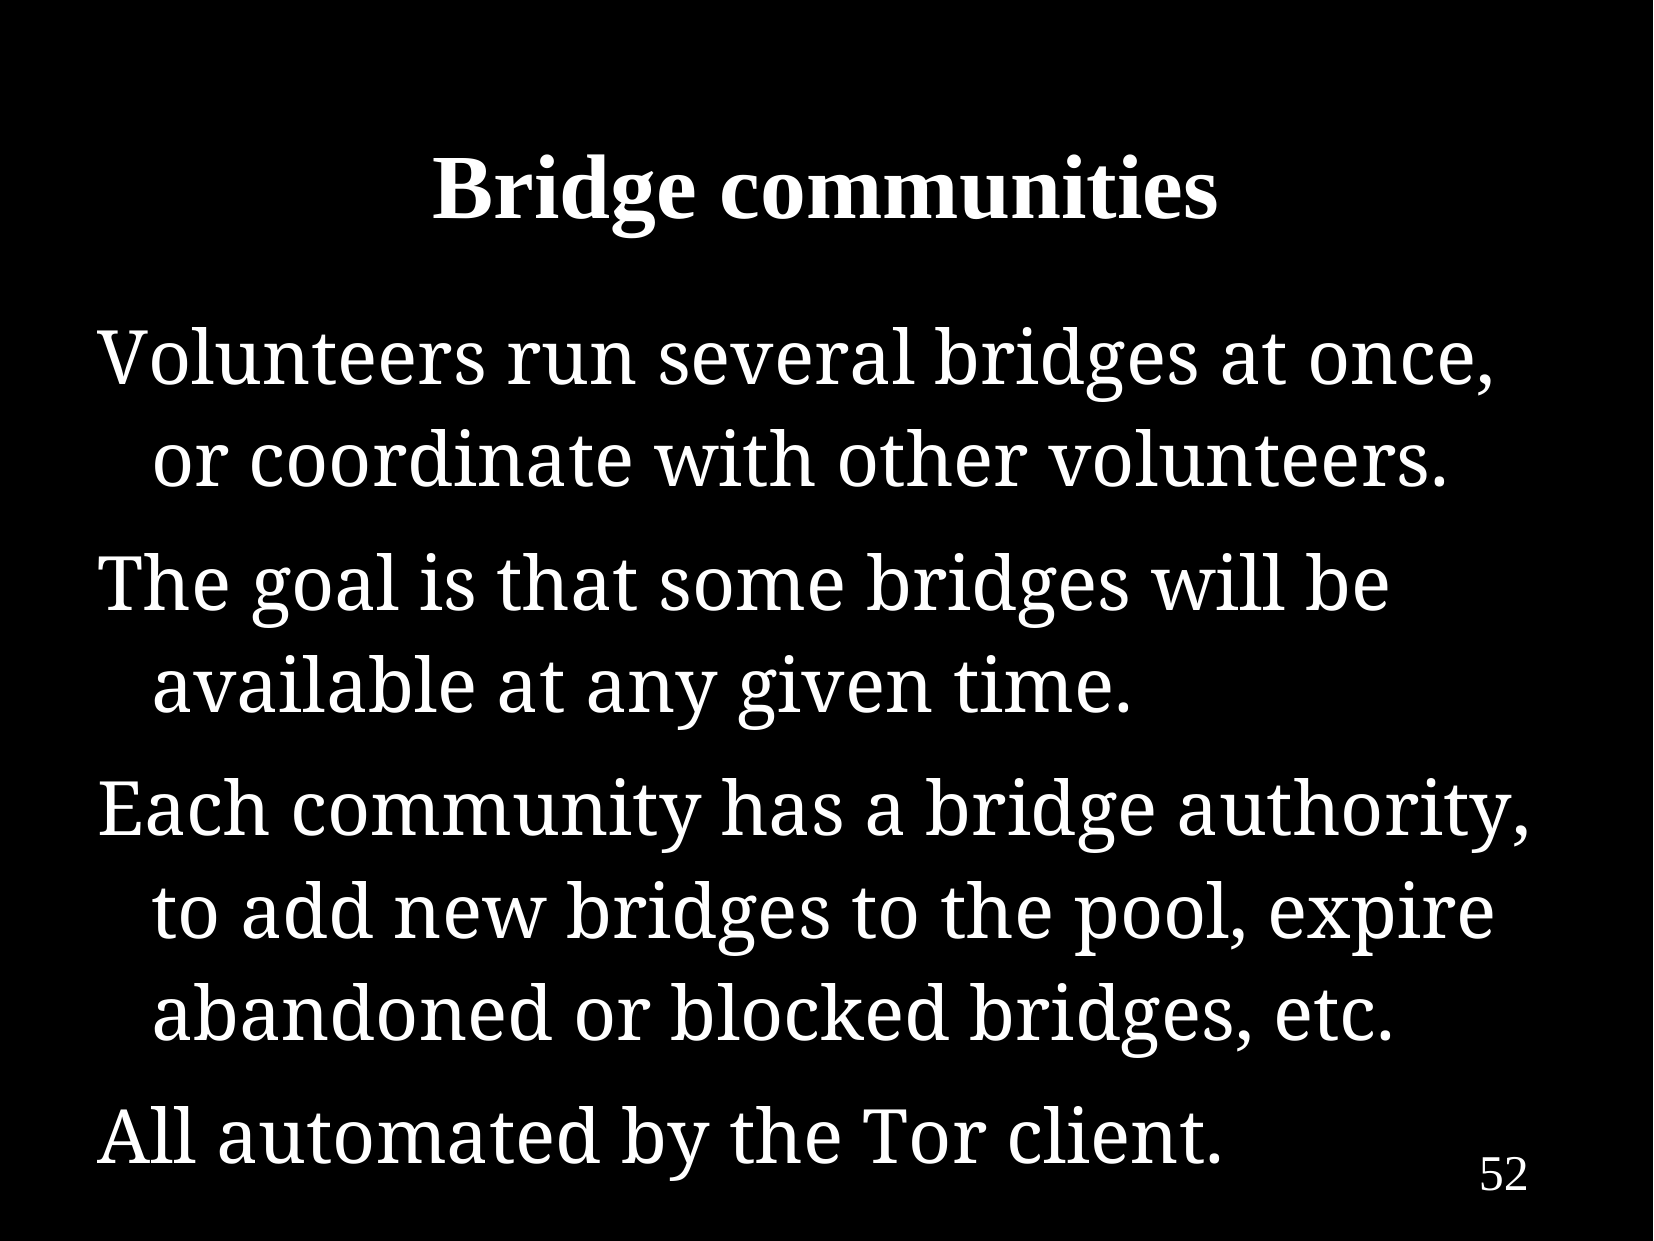

# Bridge communities
Volunteers run several bridges at once, or coordinate with other volunteers.
The goal is that some bridges will be available at any given time.
Each community has a bridge authority, to add new bridges to the pool, expire abandoned or blocked bridges, etc.
All automated by the Tor client.